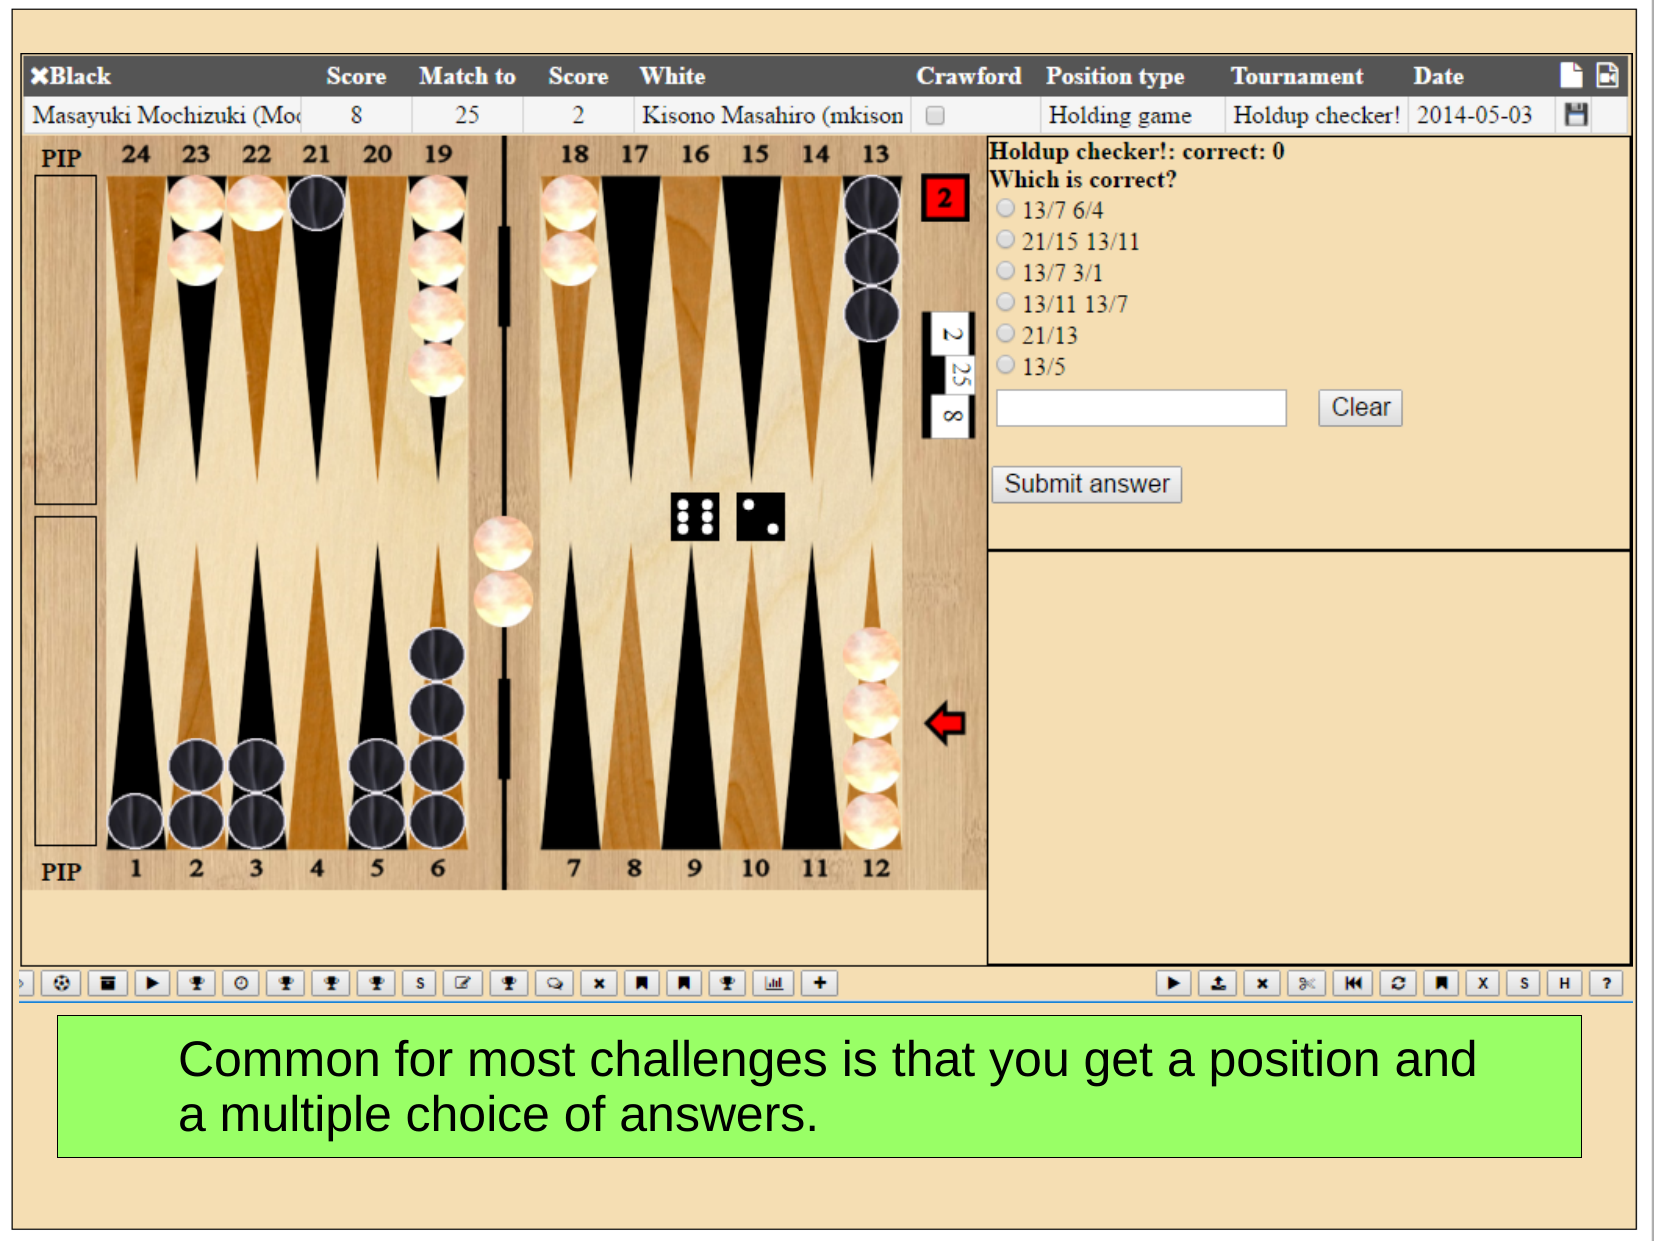

# Backgammon Studio
Common for most challenges is that you get a position and
a multiple choice of answers.